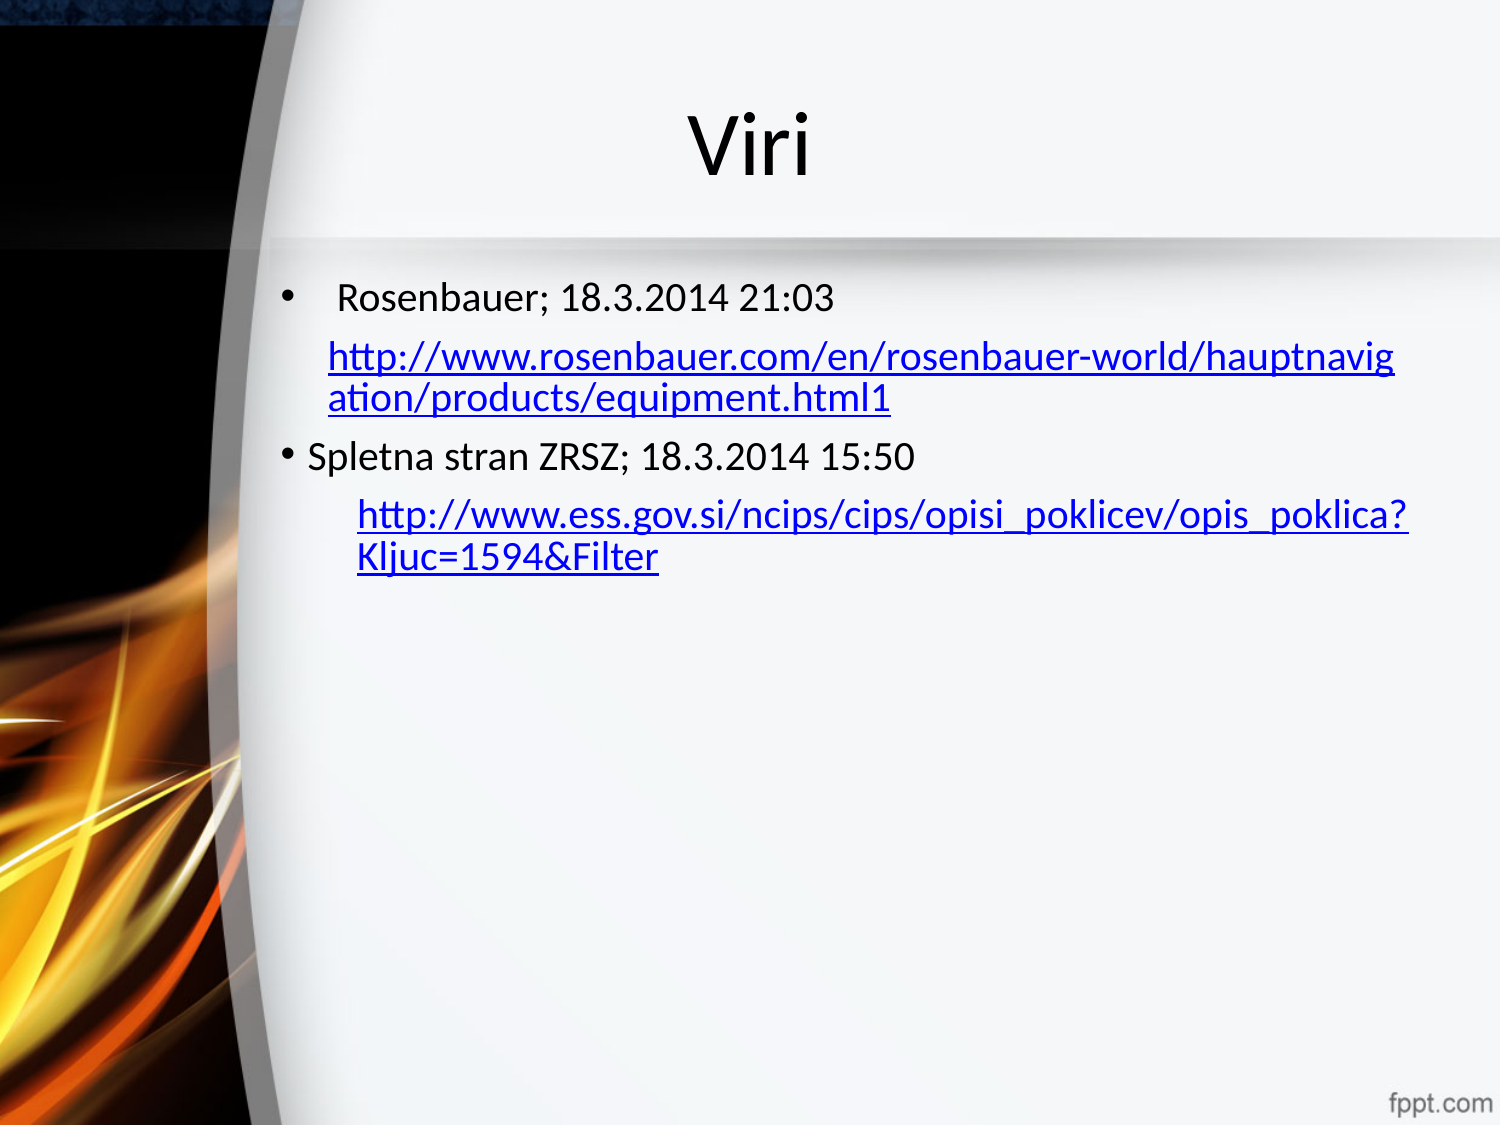

# Viri
Rosenbauer; 18.3.2014 21:03
http://www.rosenbauer.com/en/rosenbauer-world/hauptnavigation/products/equipment.html1
Spletna stran ZRSZ; 18.3.2014 15:50
http://www.ess.gov.si/ncips/cips/opisi_poklicev/opis_poklica?Kljuc=1594&Filter